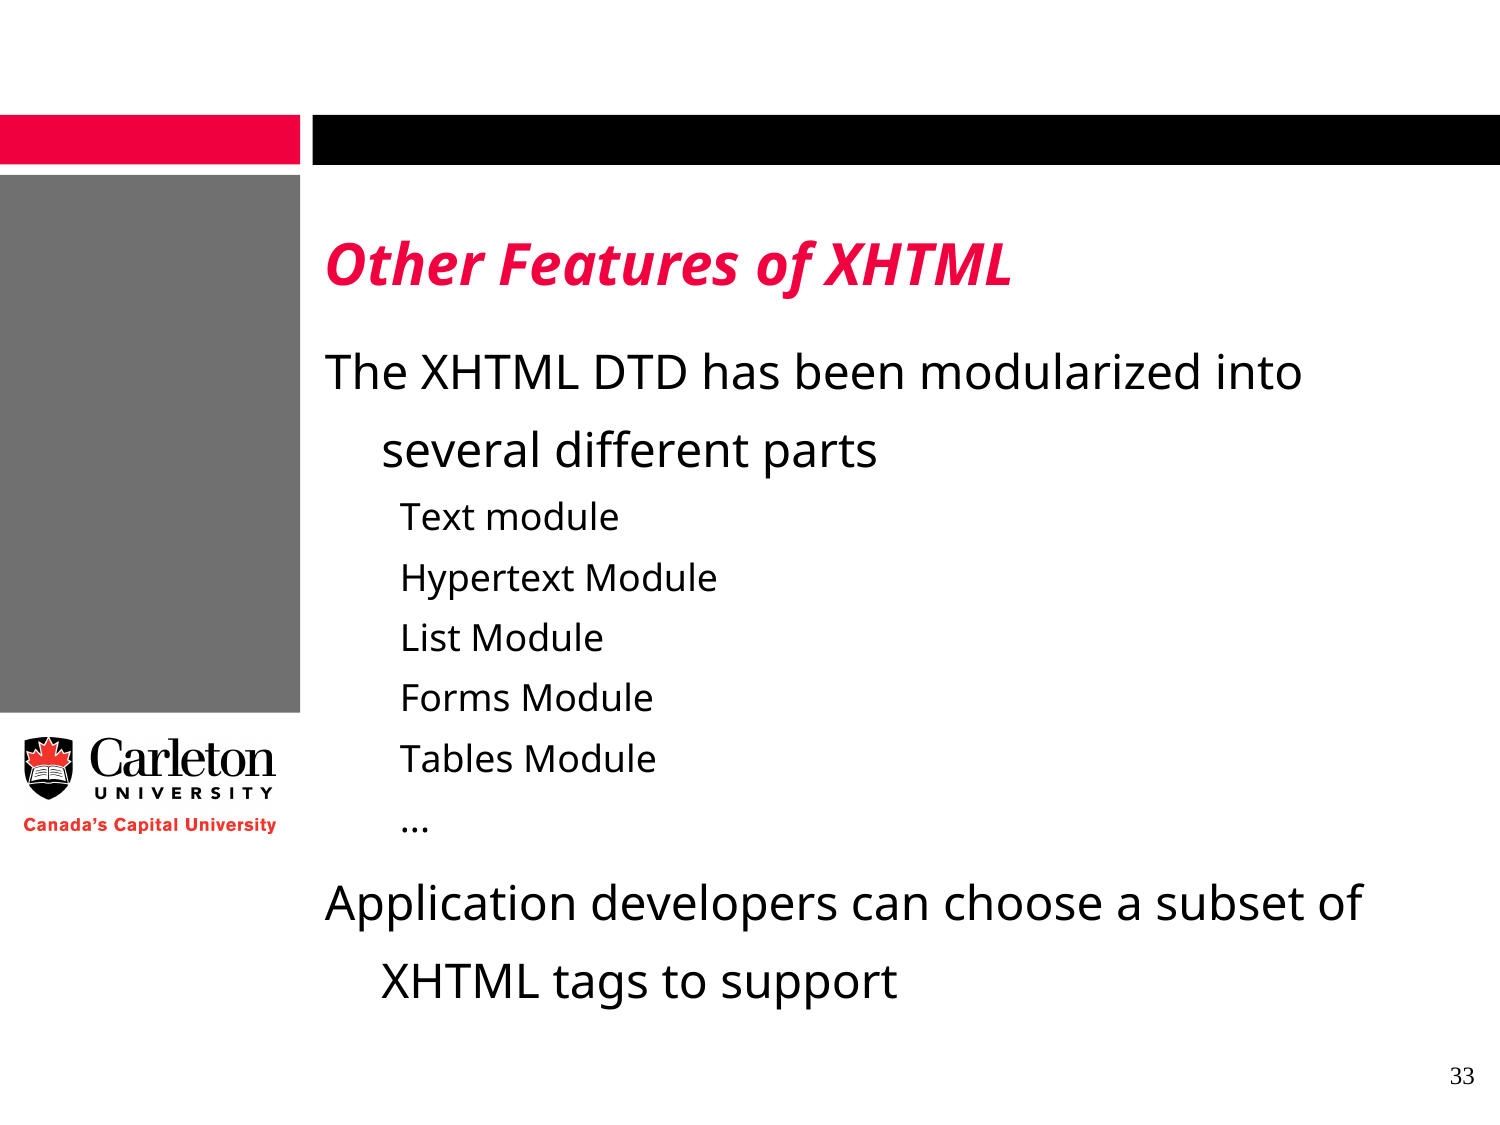

# Other Features of XHTML
The XHTML DTD has been modularized into several different parts
Text module
Hypertext Module
List Module
Forms Module
Tables Module
...
Application developers can choose a subset of XHTML tags to support
33